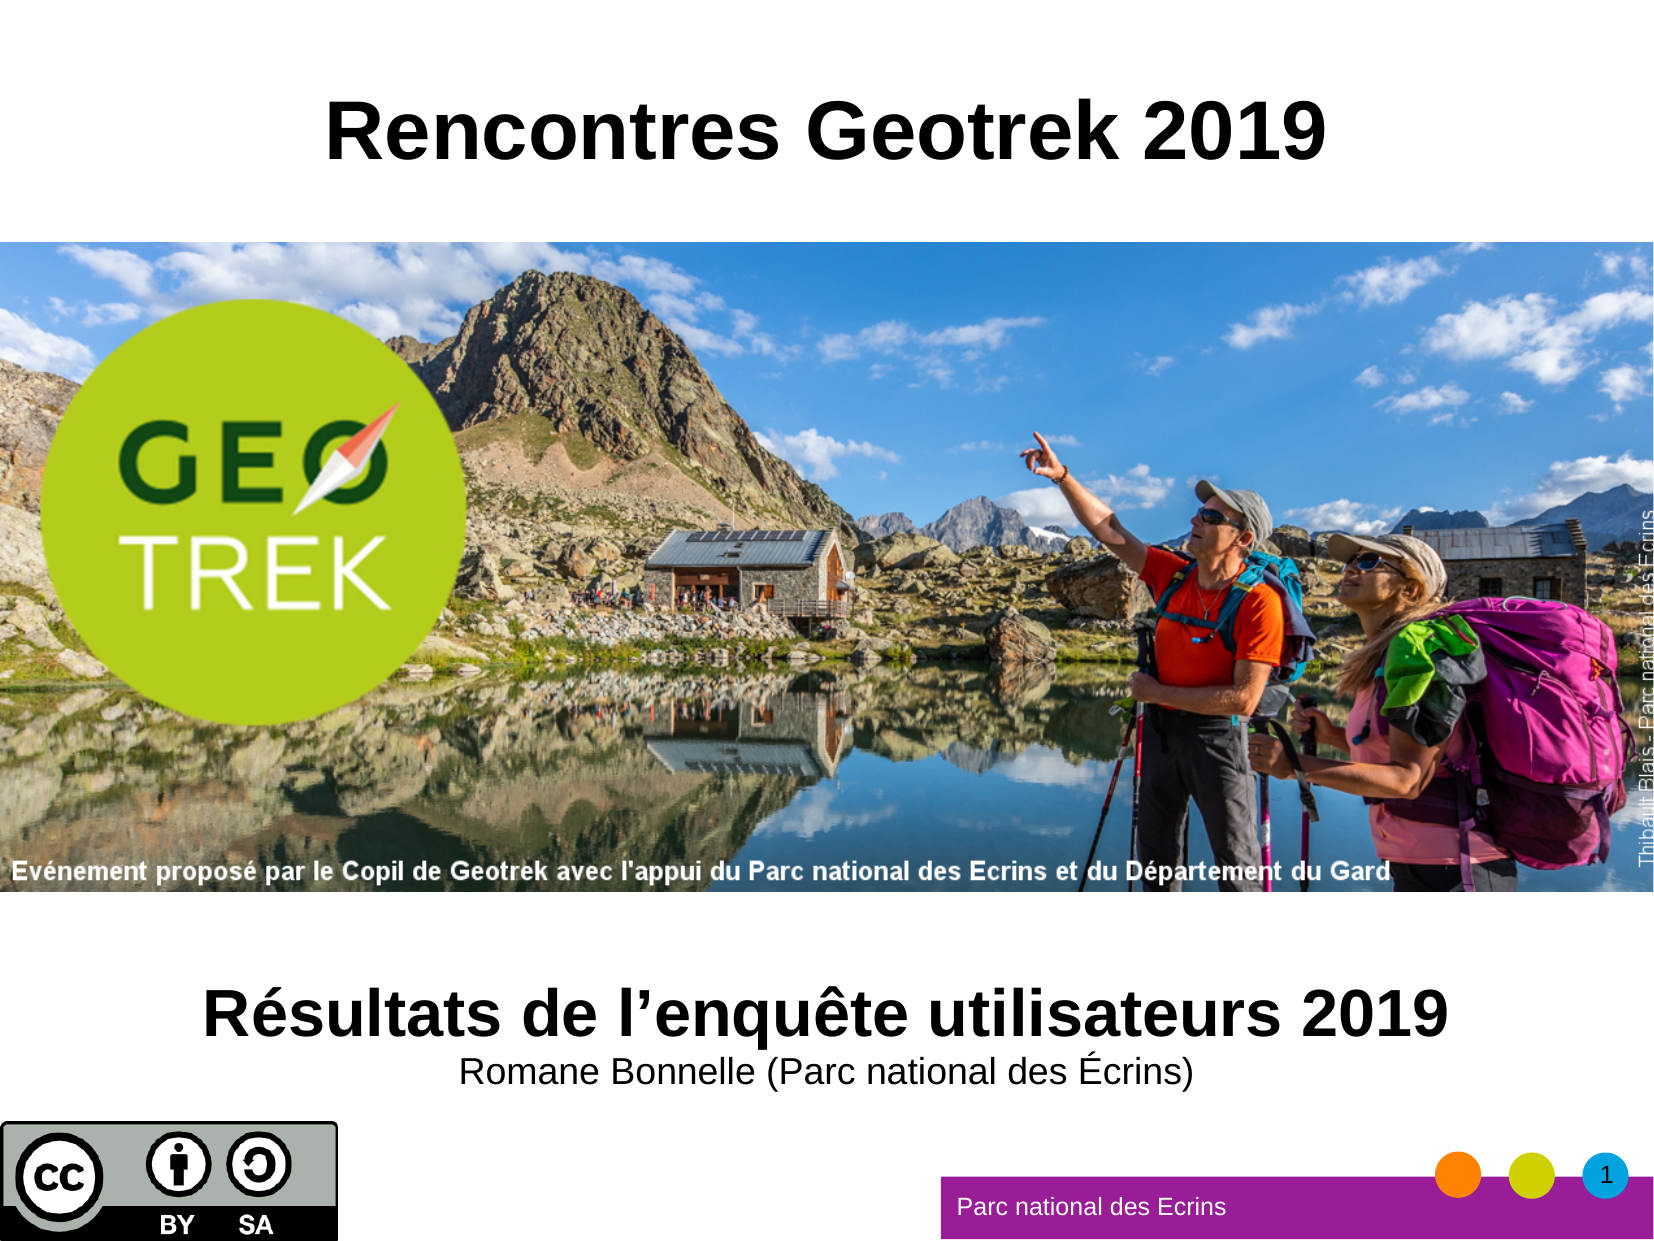

# Rencontres Geotrek 2019
Résultats de l’enquête utilisateurs 2019
Romane Bonnelle (Parc national des Écrins)